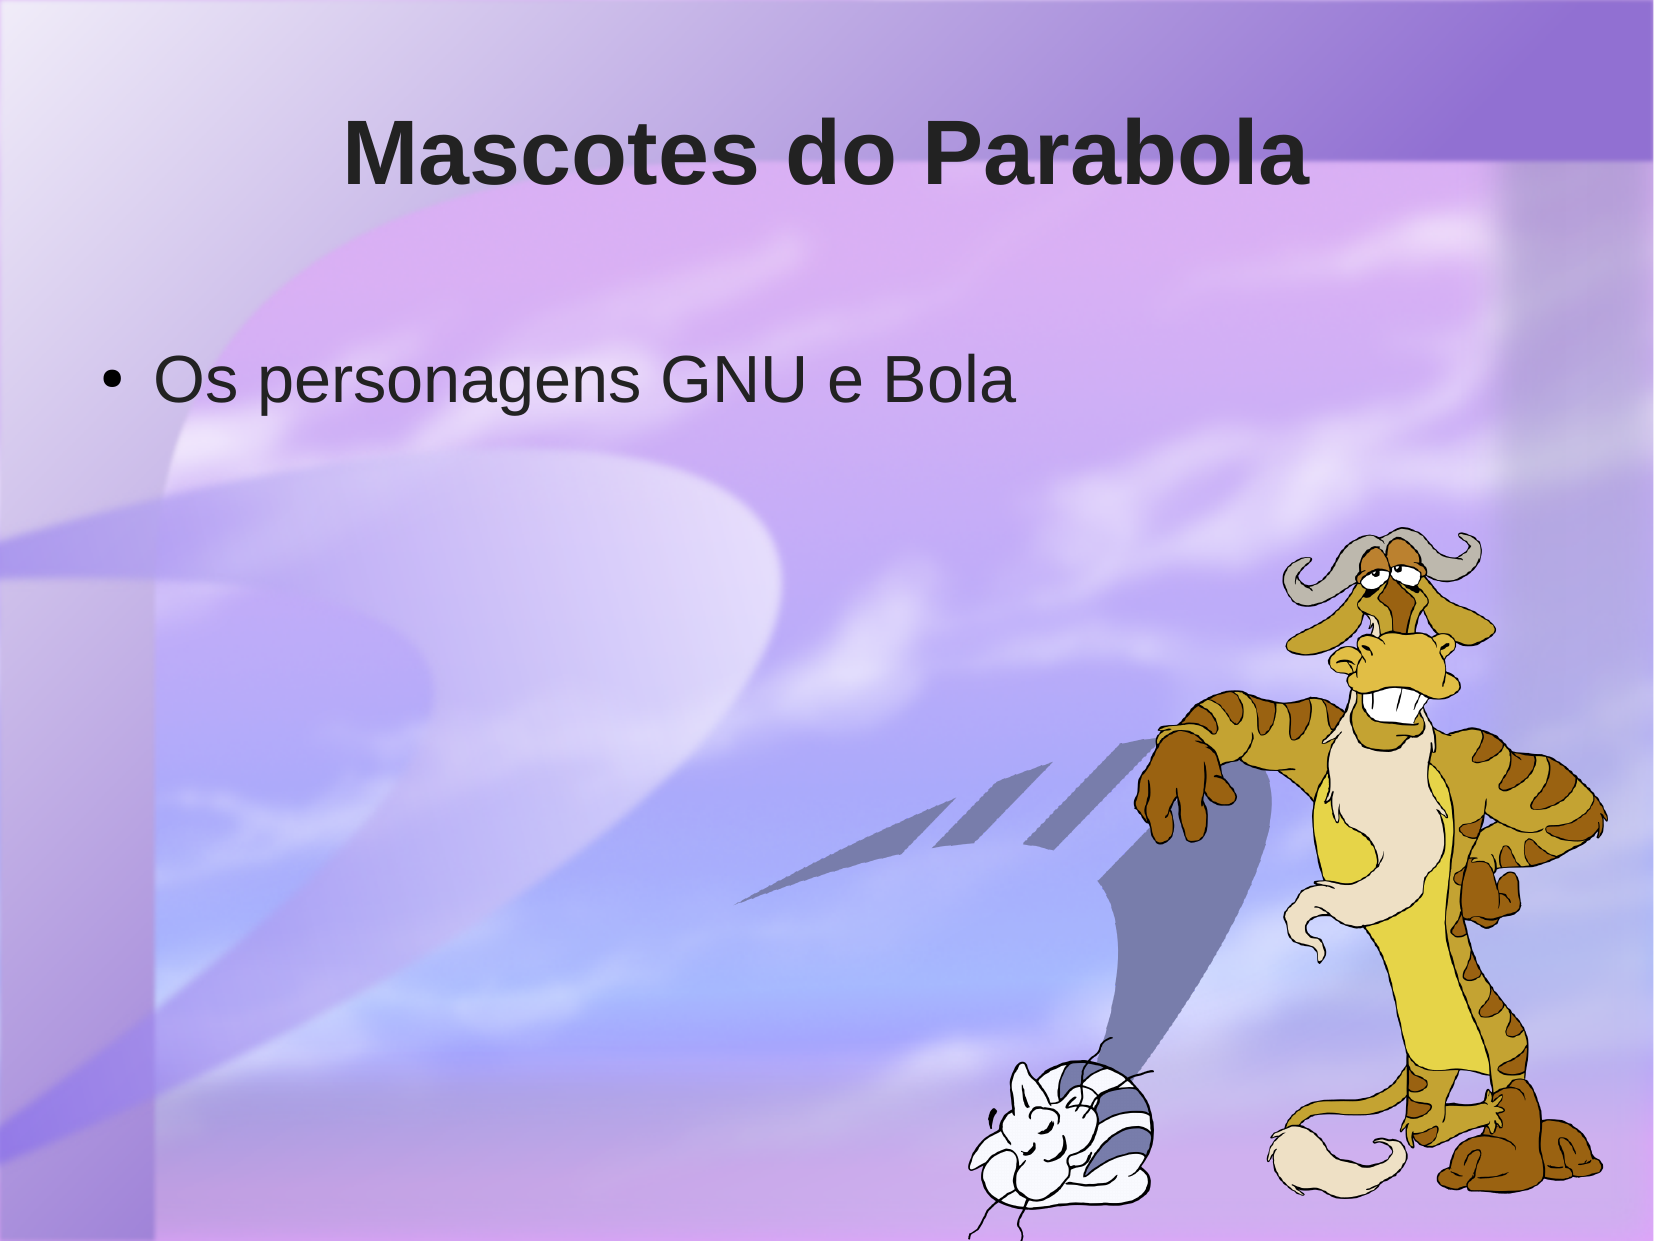

# Mascotes do Parabola
Os personagens GNU e Bola